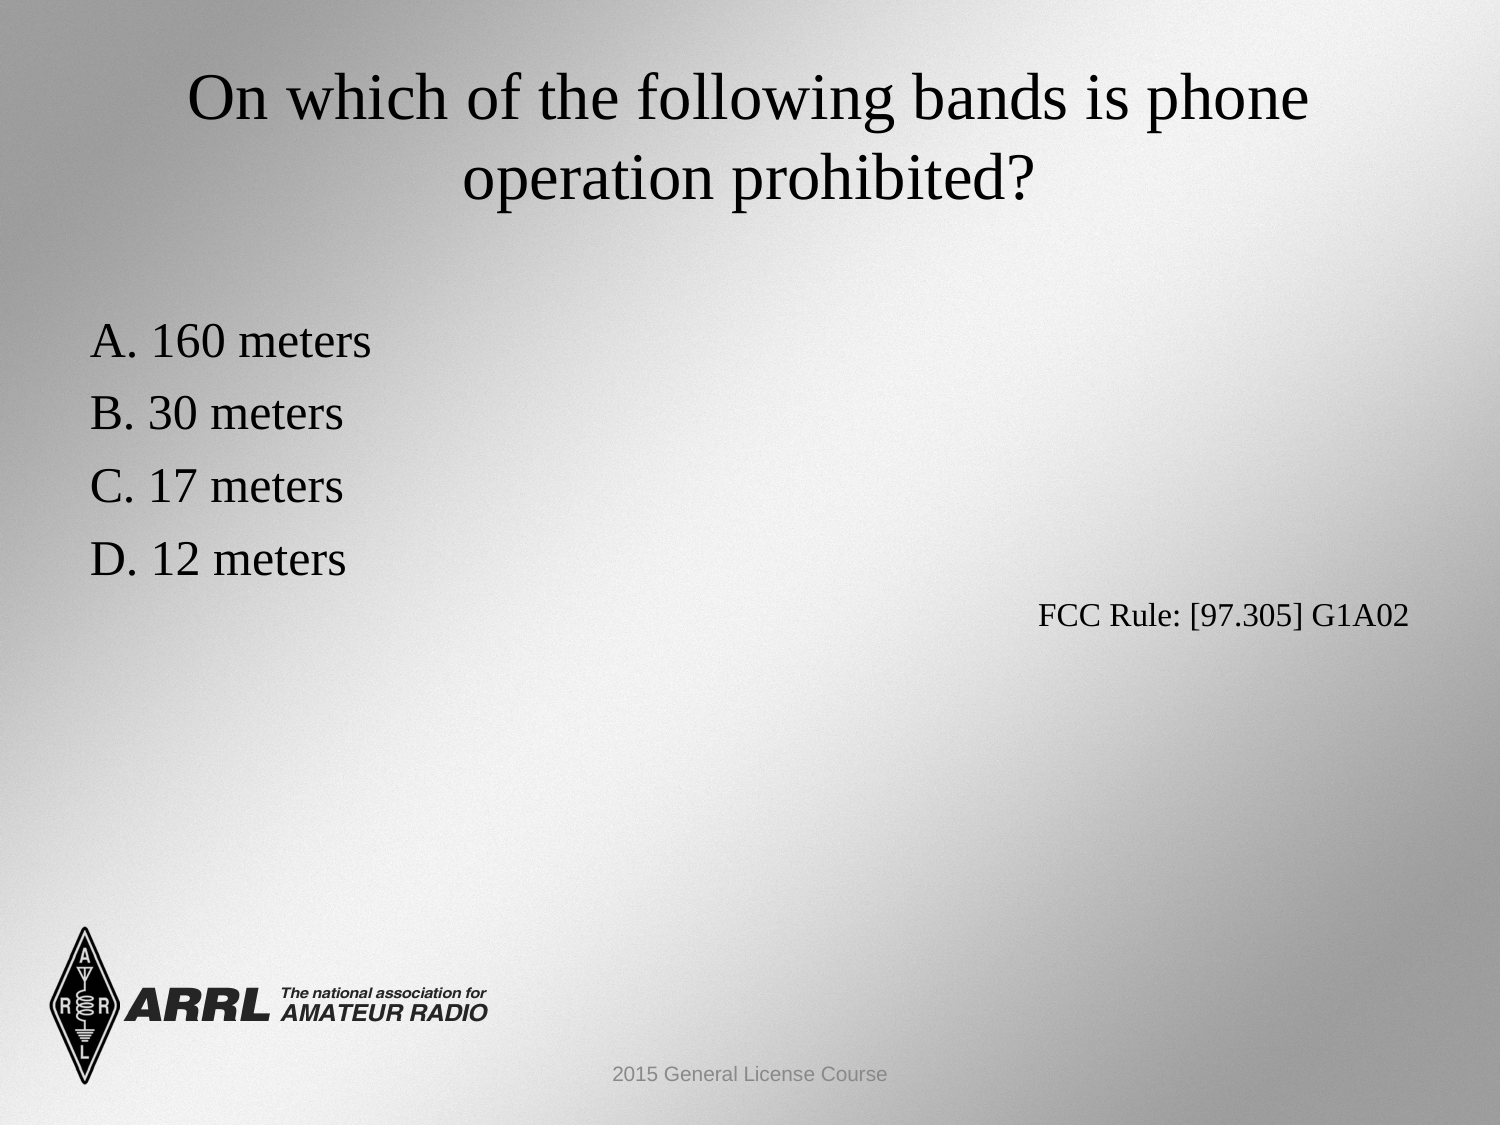

# On which of the following bands is phone operation prohibited?
A. 160 meters
B. 30 meters
C. 17 meters
D. 12 meters
FCC Rule: [97.305] G1A02
2015 General License Course